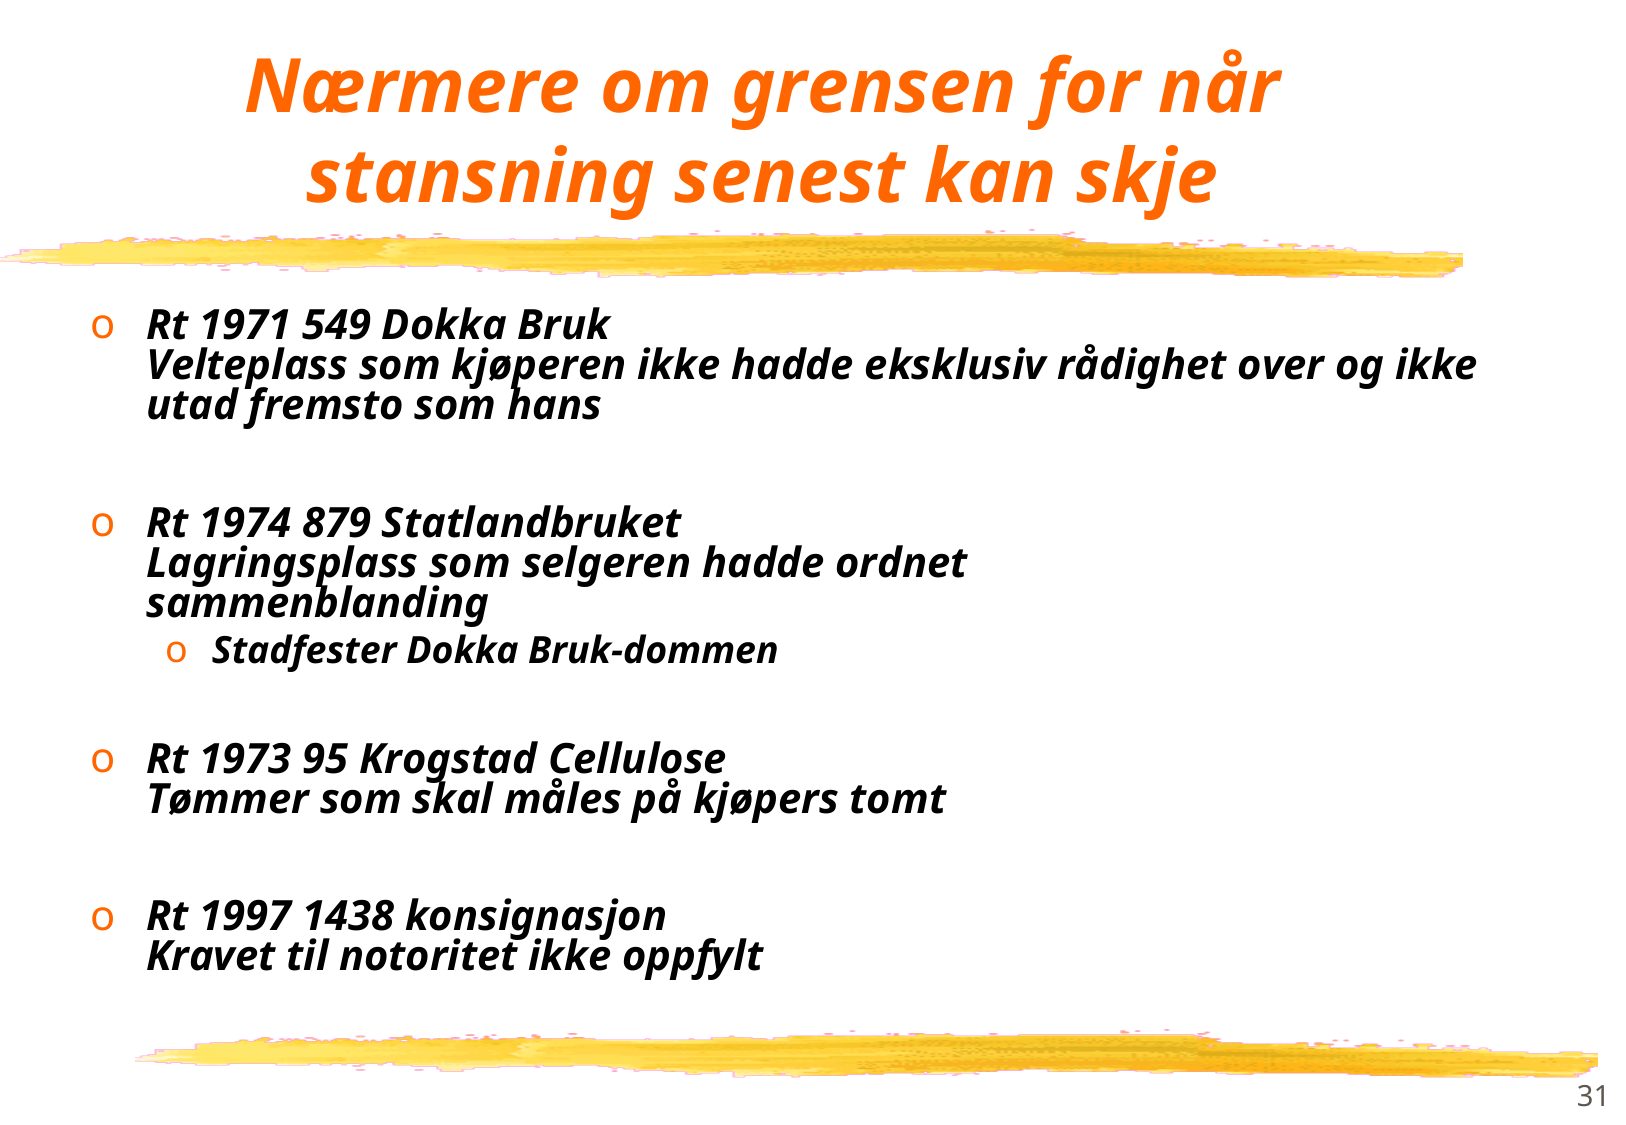

# Nærmere om grensen for når stansning senest kan skje
Rt 1971 549 Dokka Bruk
Velteplass som kjøperen ikke hadde eksklusiv rådighet over og ikke utad fremsto som hans
Rt 1974 879 Statlandbruket
Lagringsplass som selgeren hadde ordnet
sammenblanding
Stadfester Dokka Bruk-dommen
Rt 1973 95 Krogstad Cellulose
Tømmer som skal måles på kjøpers tomt
Rt 1997 1438 konsignasjon
Kravet til notoritet ikke oppfylt